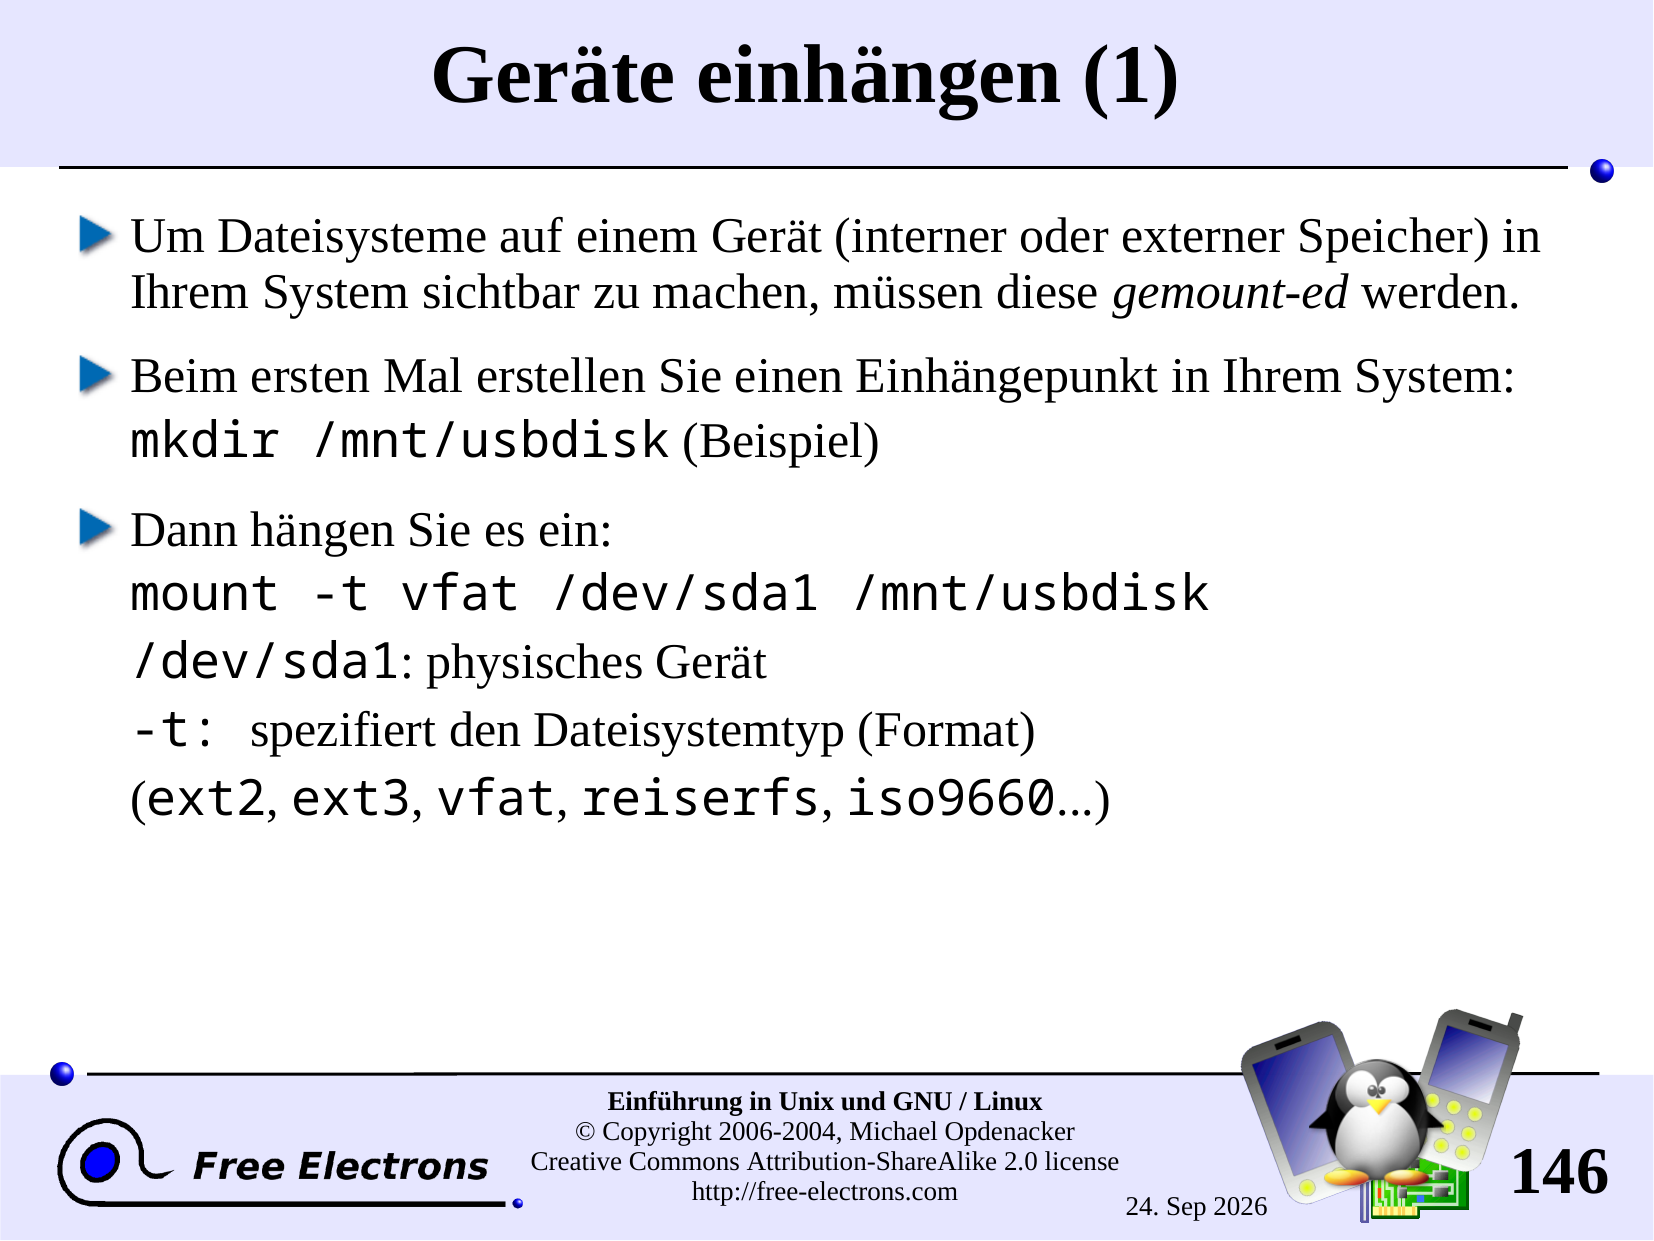

# Geräte einhängen (1)
Um Dateisysteme auf einem Gerät (interner oder externer Speicher) in Ihrem System sichtbar zu machen, müssen diese gemount-ed werden.
Beim ersten Mal erstellen Sie einen Einhängepunkt in Ihrem System:
mkdir /mnt/usbdisk (Beispiel)
Dann hängen Sie es ein:
mount -t vfat /dev/sda1 /mnt/usbdisk
/dev/sda1: physisches Gerät
-t: spezifiert den Dateisystemtyp (Format)
(ext2, ext3, vfat, reiserfs, iso9660...)